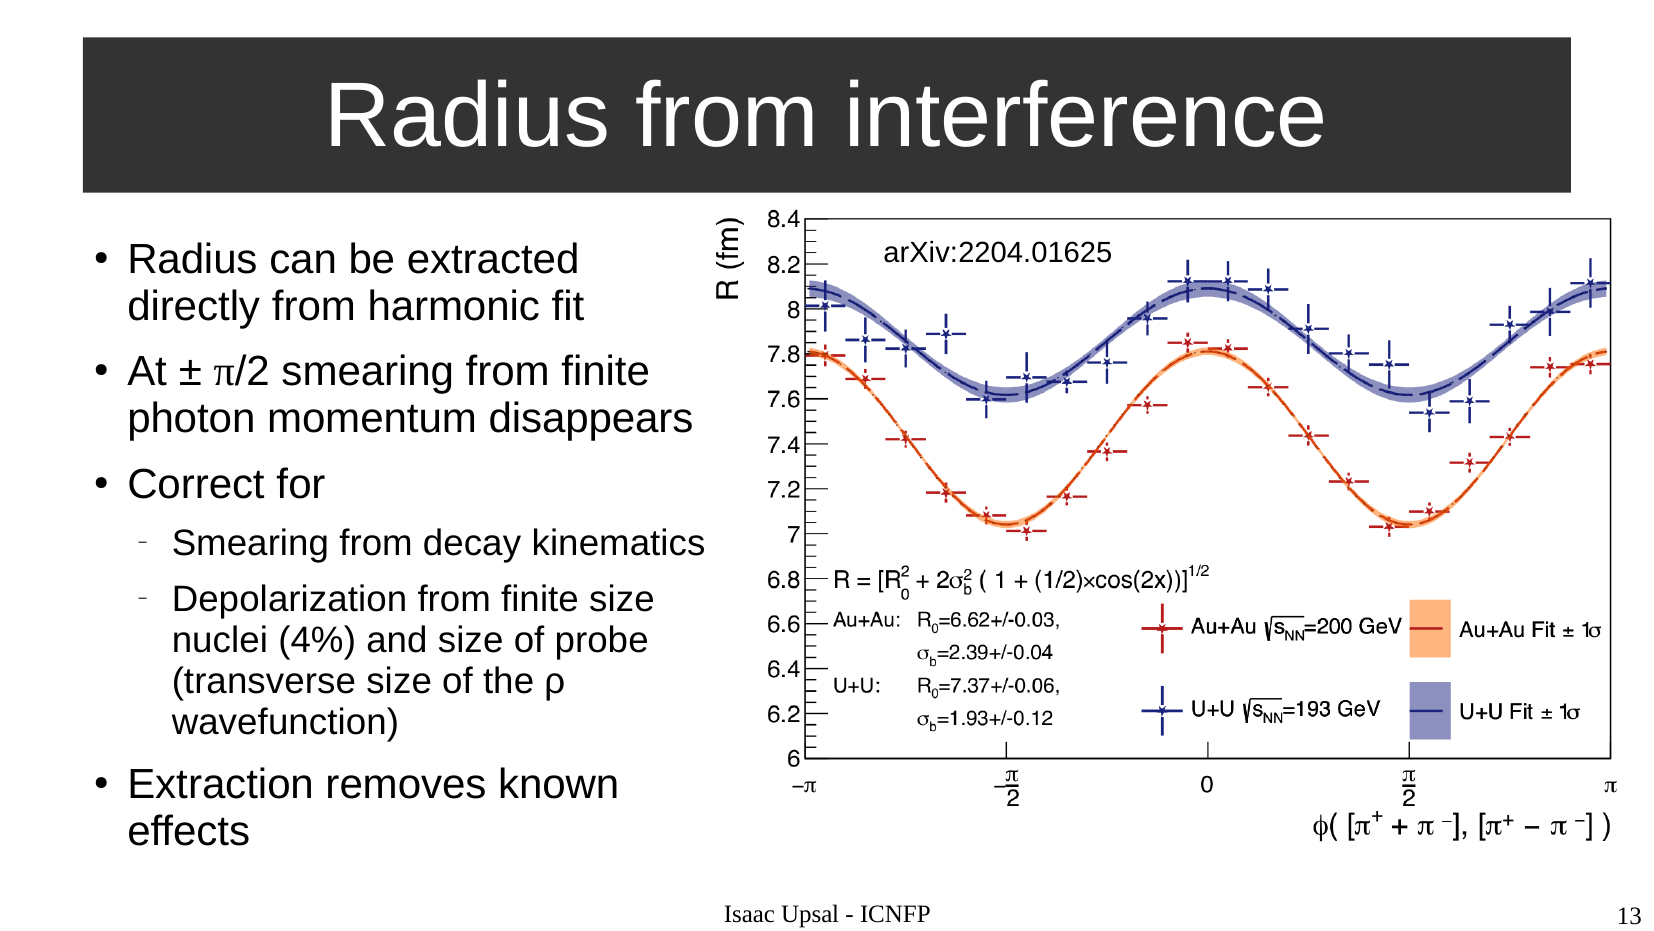

Radius from interference
arXiv:2204.01625
# Radius can be extracted directly from harmonic fit
At ± π/2 smearing from finite photon momentum disappears
Correct for
Smearing from decay kinematics
Depolarization from finite size nuclei (4%) and size of probe (transverse size of the ρ wavefunction)
Extraction removes known effects
Isaac Upsal - ICNFP
13